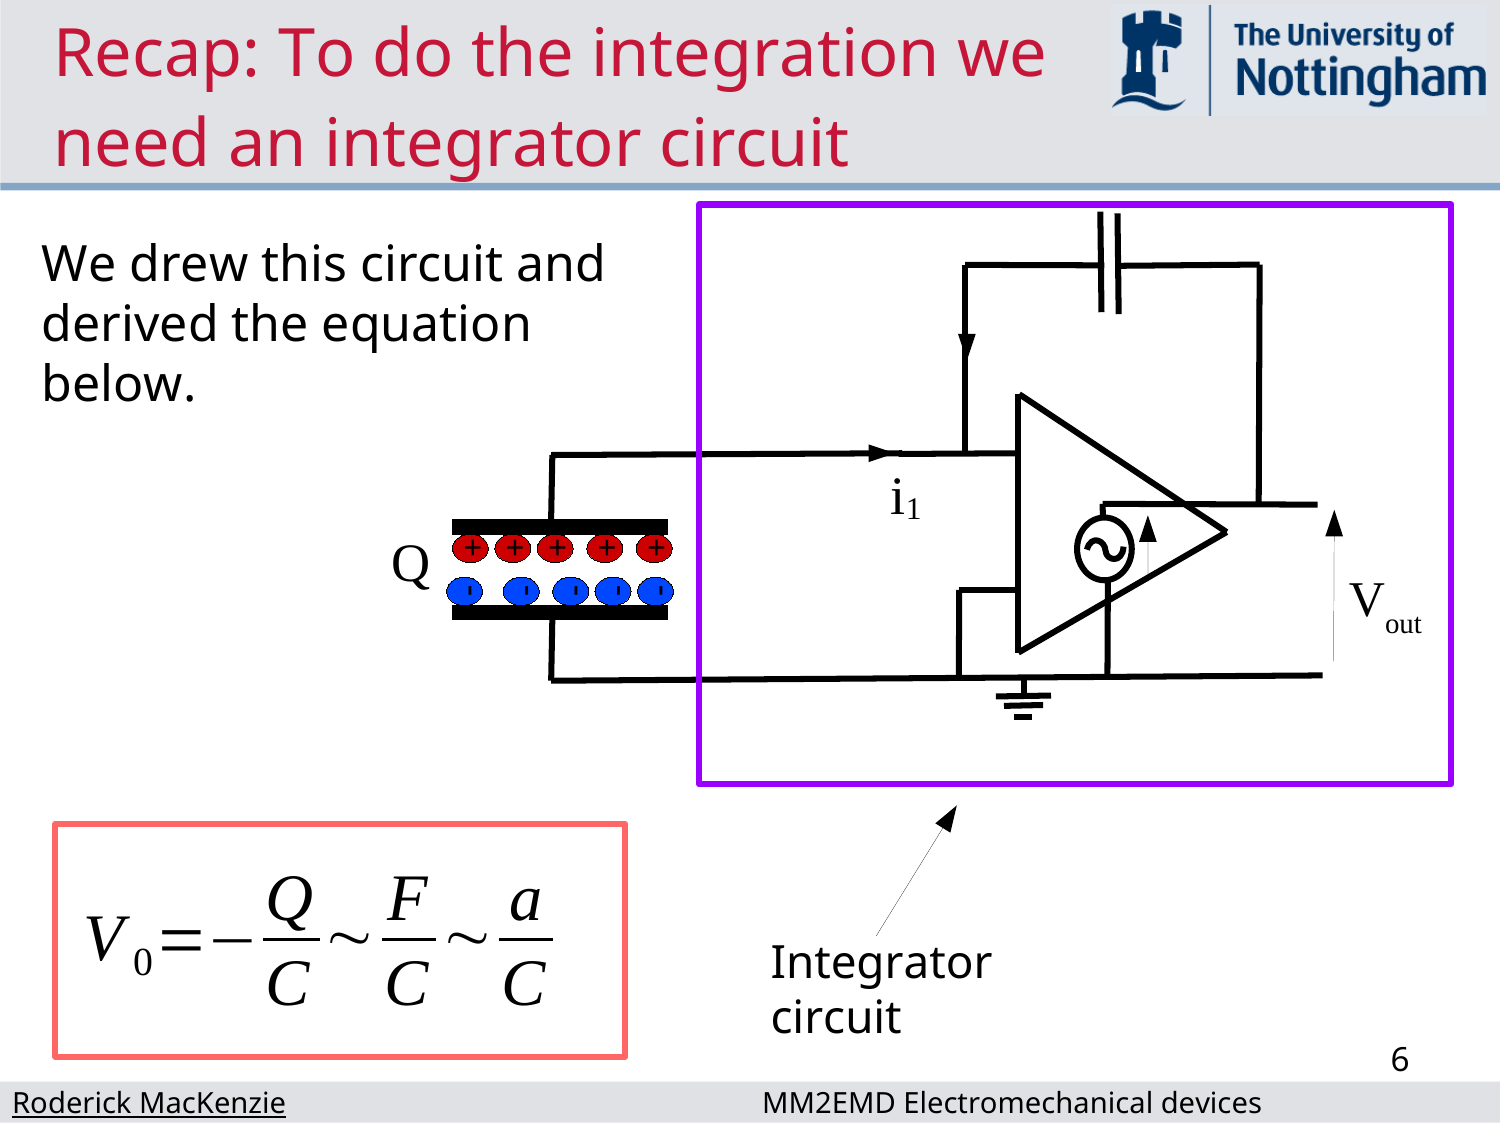

# Recap: To do the integration we need an integrator circuit
We drew this circuit and derived the equation below.
i1
Q
+
+
+
+
+
-
-
-
-
-
Vout
Integrator circuit